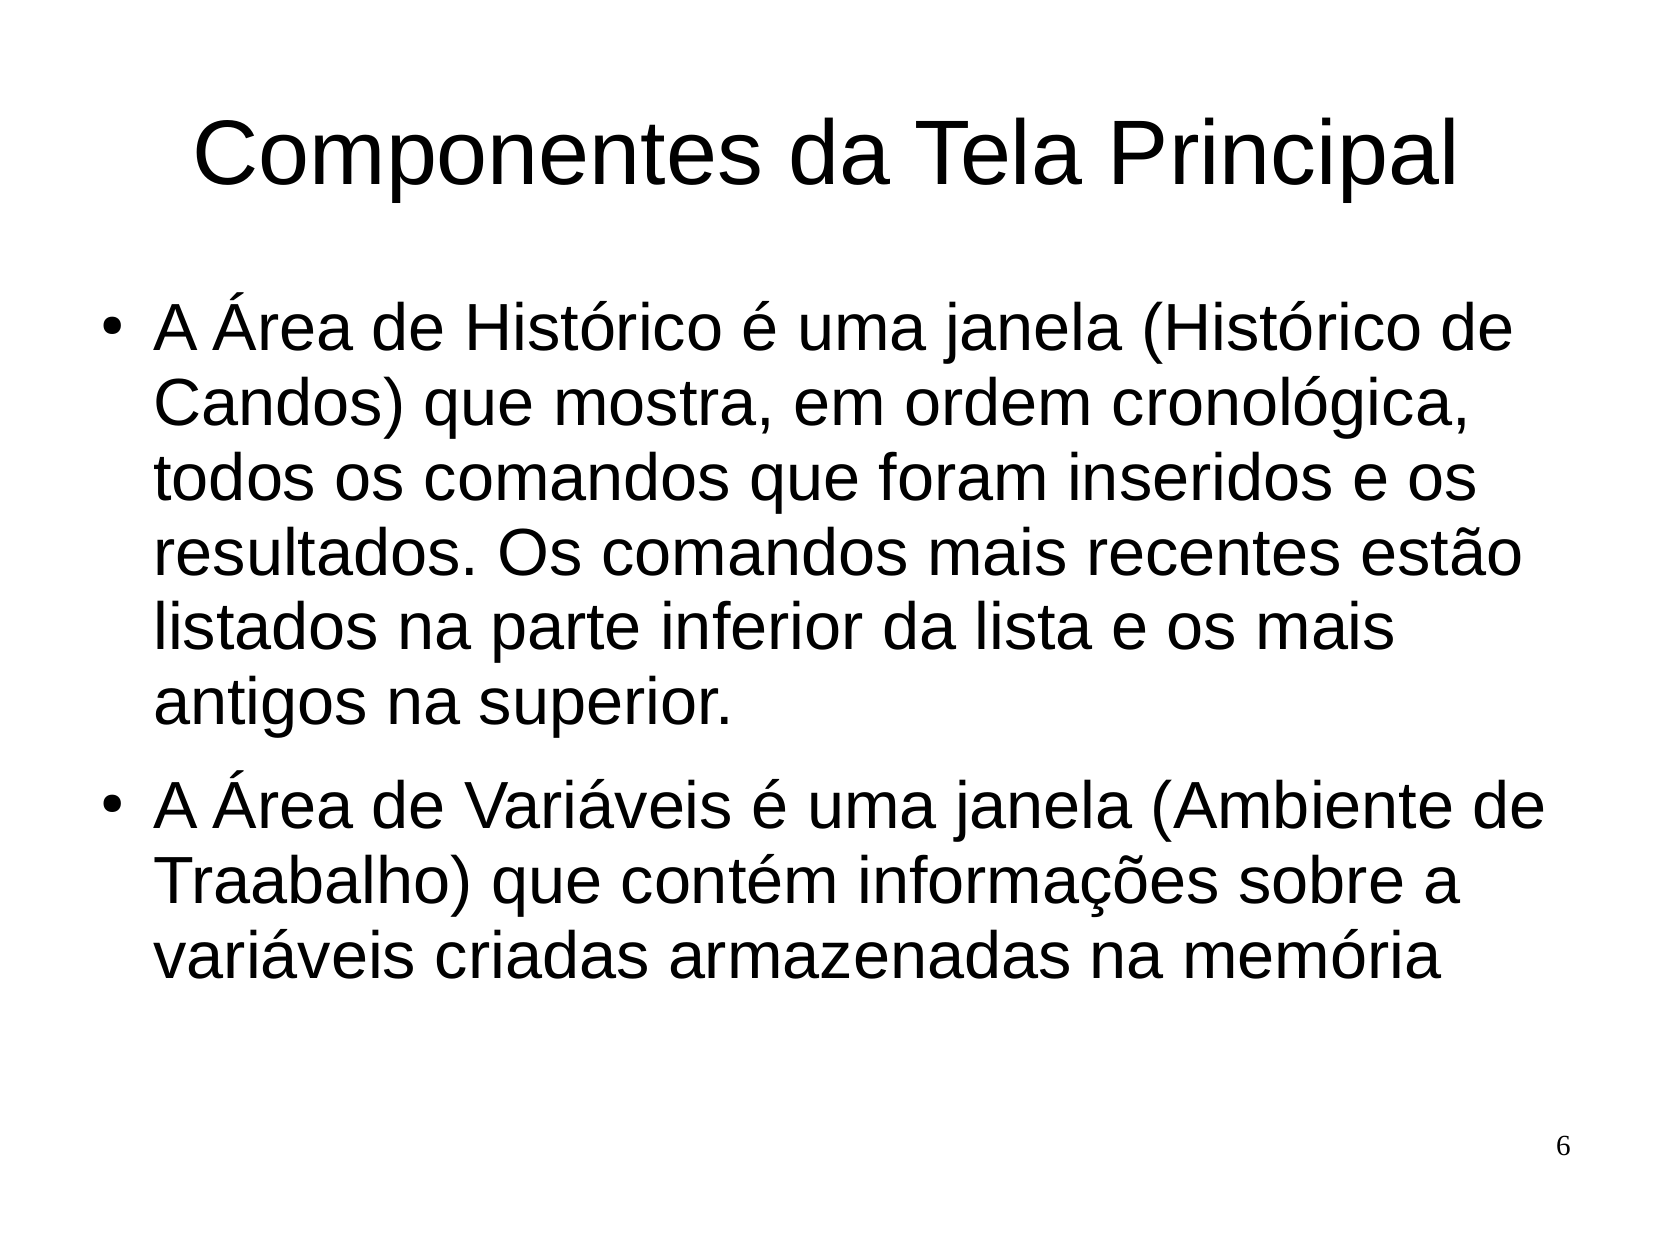

# Componentes da Tela Principal
A Área de Histórico é uma janela (Histórico de Candos) que mostra, em ordem cronológica, todos os comandos que foram inseridos e os resultados. Os comandos mais recentes estão listados na parte inferior da lista e os mais antigos na superior.
A Área de Variáveis é uma janela (Ambiente de Traabalho) que contém informações sobre a variáveis criadas armazenadas na memória
6